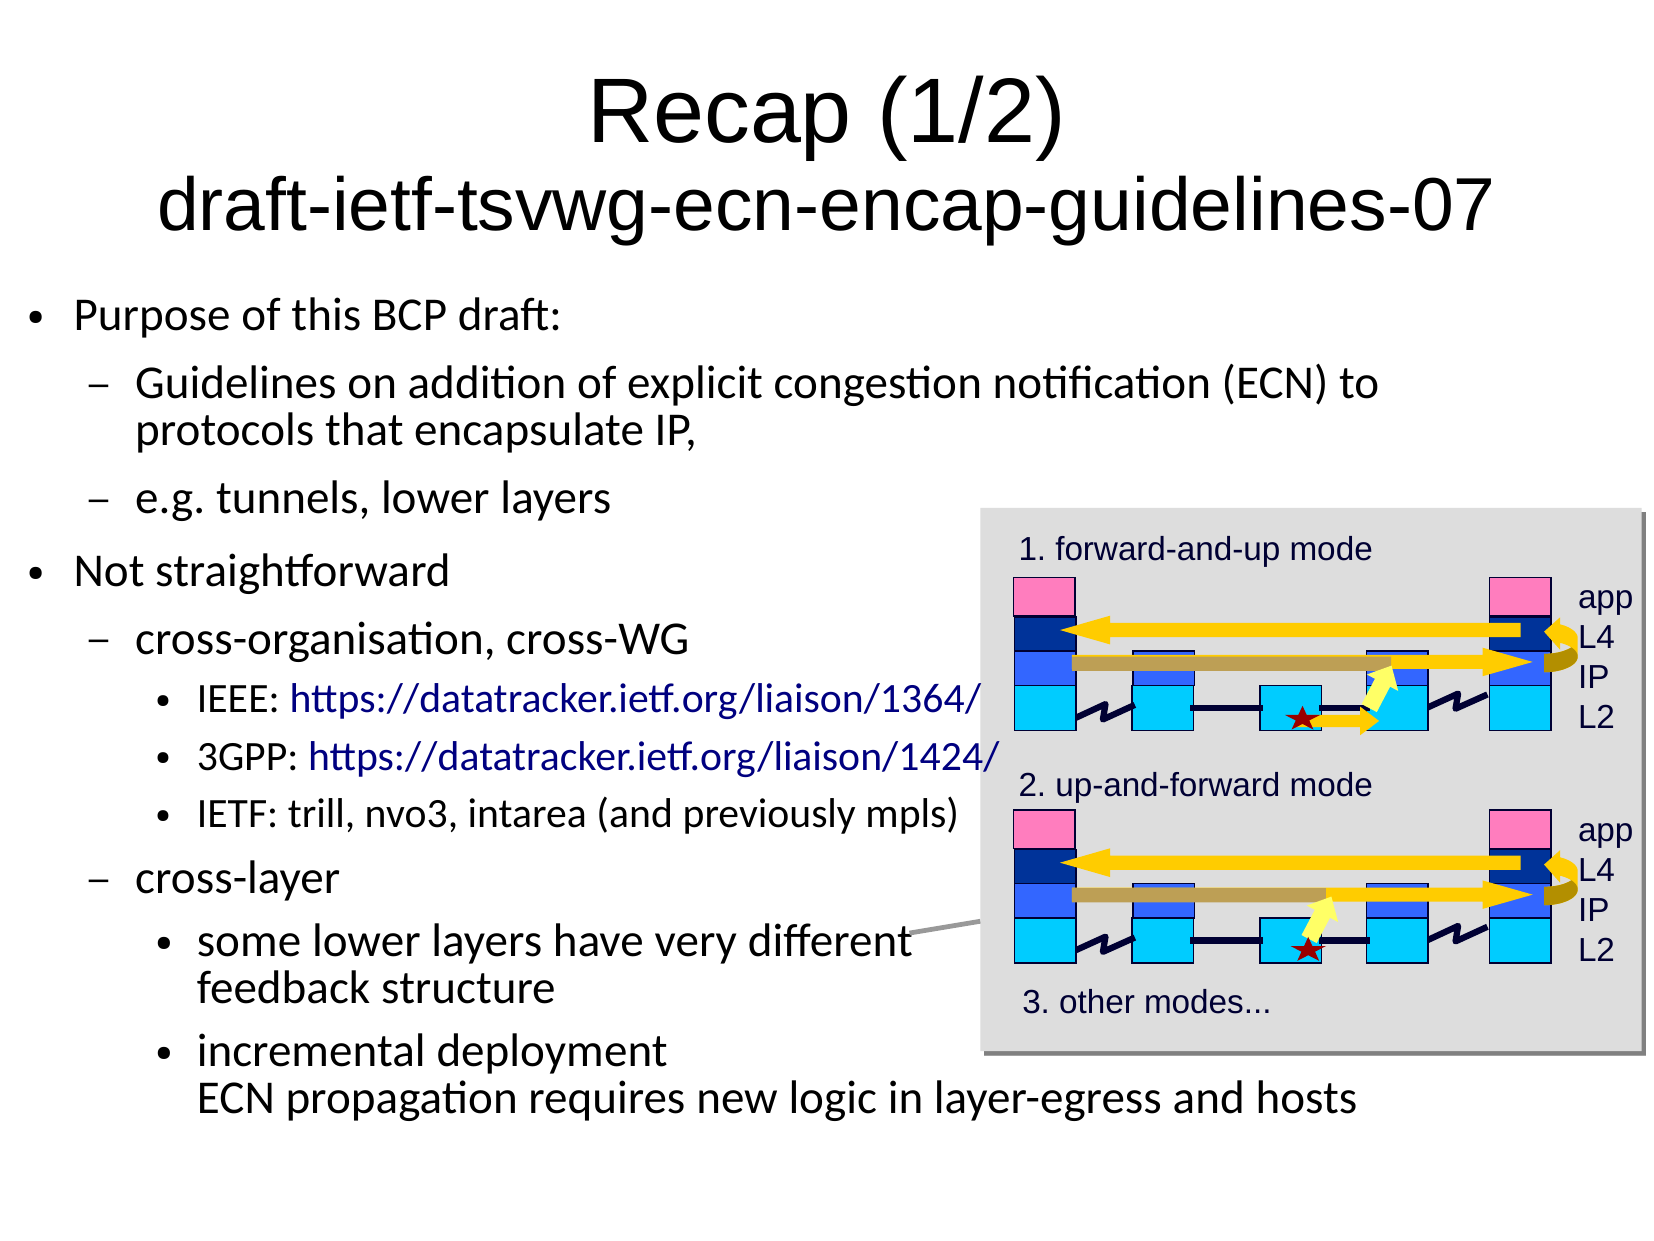

# Recap (1/2) draft-ietf-tsvwg-ecn-encap-guidelines-07
Purpose of this BCP draft:
Guidelines on addition of explicit congestion notification (ECN) to protocols that encapsulate IP,
e.g. tunnels, lower layers
Not straightforward
cross-organisation, cross-WG
IEEE: https://datatracker.ietf.org/liaison/1364/
3GPP: https://datatracker.ietf.org/liaison/1424/
IETF: trill, nvo3, intarea (and previously mpls)
cross-layer
some lower layers have very different
feedback structure
incremental deployment
ECN propagation requires new logic in layer-egress and hosts
1. forward-and-up mode
app
L4
IP
L2
2. up-and-forward mode
app
L4
IP
L2
3. other modes...